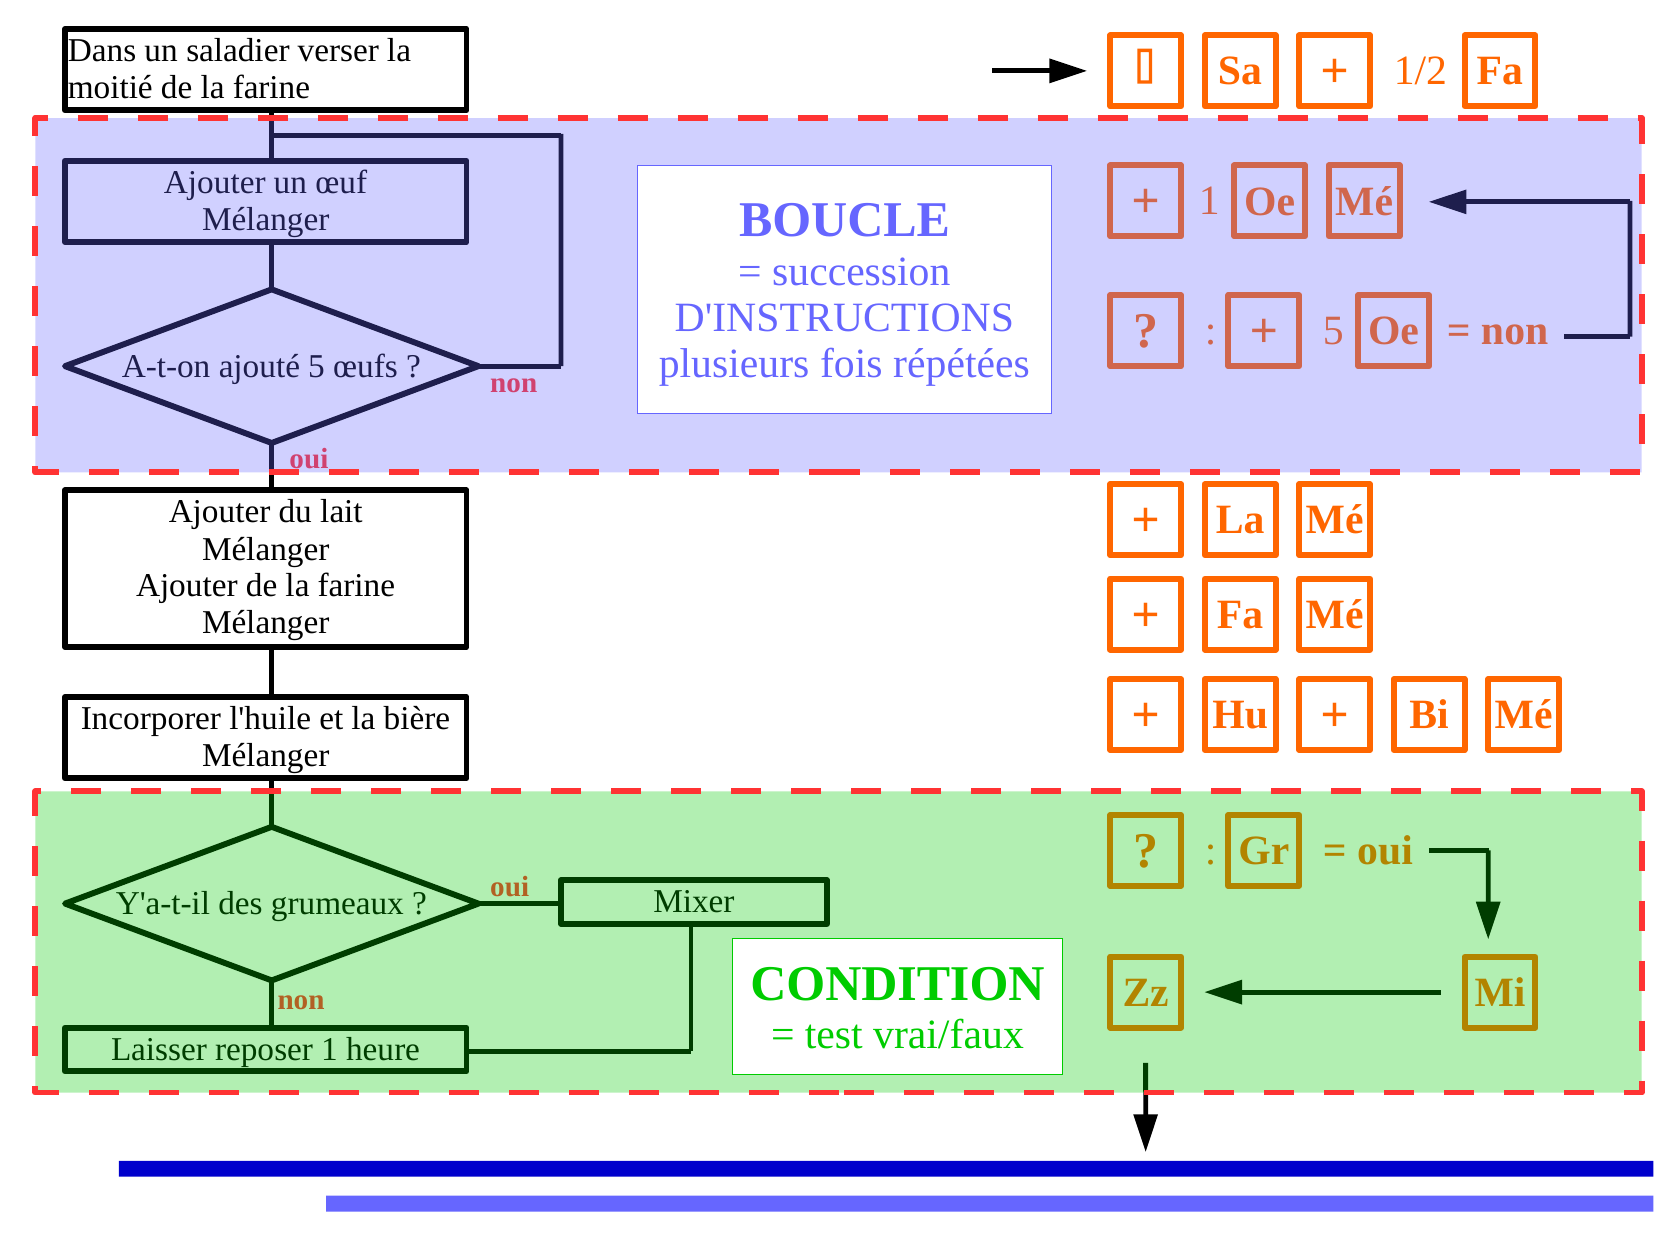

Dans un saladier verser la moitié de la farine
Ajouter un œuf
Mélanger
non
A-t-on ajouté 5 œufs ?
Ajouter du lait
Mélanger
Ajouter de la farine
Mélanger
oui
Incorporer l'huile et la bière
Mélanger
Y'a-t-il des grumeaux ?
oui
Mixer
non
Laisser reposer 1 heure
Langage

Sa
+
Fa
1/2
BOUCLE
= succession
D'INSTRUCTIONS
plusieurs fois répétées
+
Oe
Mé
1
?
+
Oe
:
5
= non
+
La
Mé
+
Fa
Mé
+
Hu
+
Bi
Mé
?
Gr
:
= oui
Mi
CONDITION
= test vrai/faux
Zz